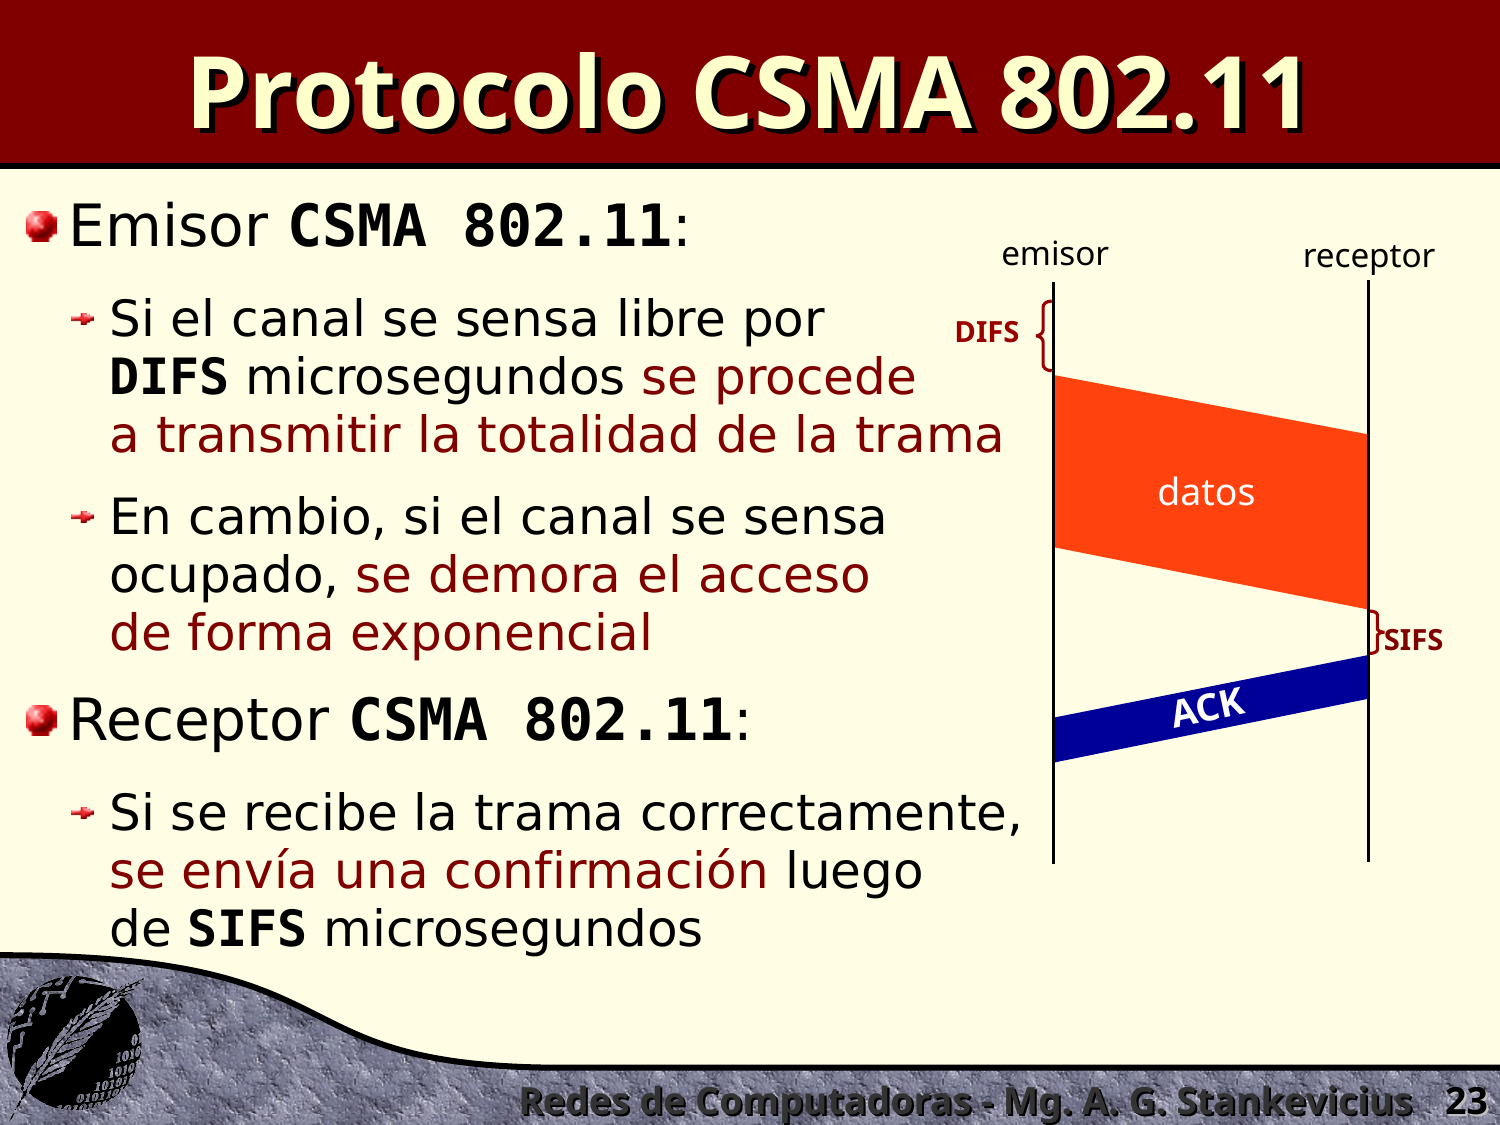

# Protocolo CSMA 802.11
Emisor CSMA 802.11:
Si el canal se sensa libre por
DIFS microsegundos se procede
a transmitir la totalidad de la trama
En cambio, si el canal se sensa
ocupado, se demora el acceso
de forma exponencial
Receptor CSMA 802.11:
Si se recibe la trama correctamente,
se envía una confirmación luego
de SIFS microsegundos
emisor
receptor
DIFS
datos
SIFS
ACK
23